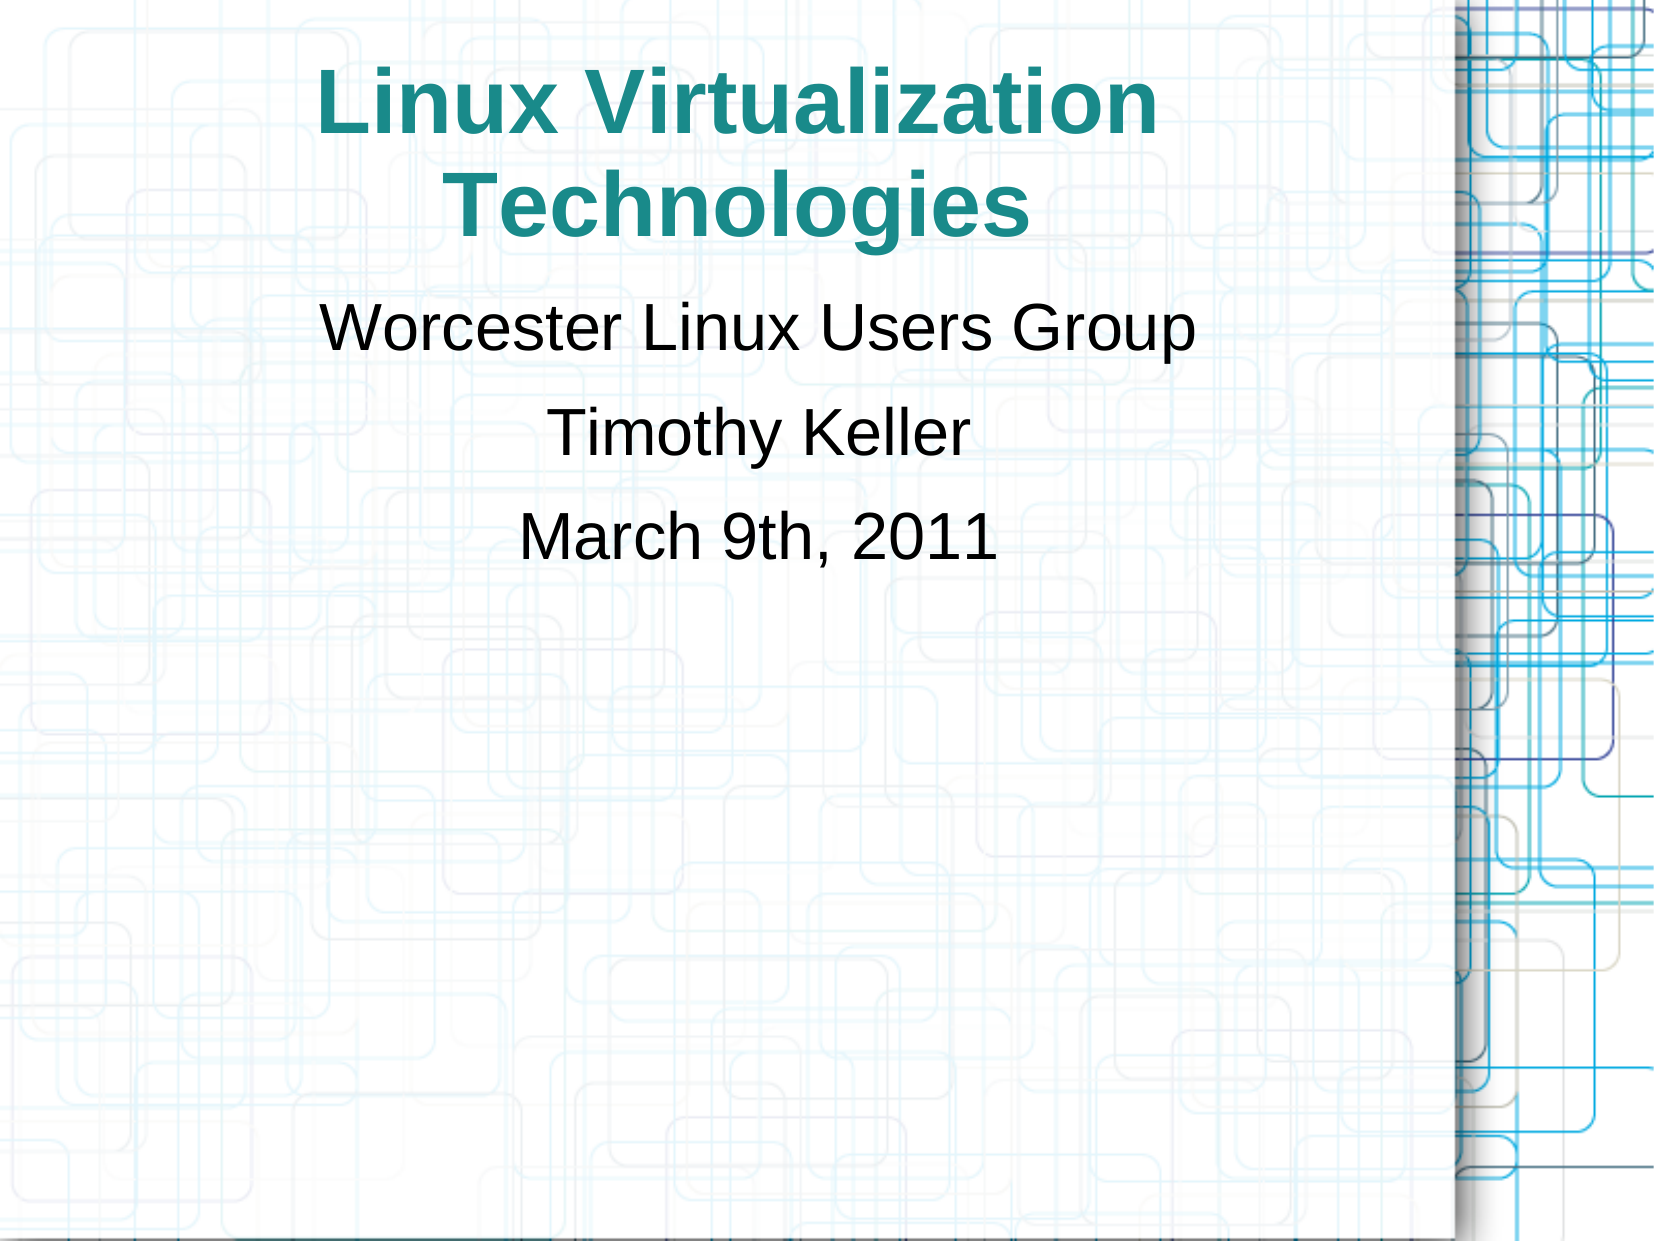

# Linux Virtualization Technologies
Worcester Linux Users Group
Timothy Keller
March 9th, 2011